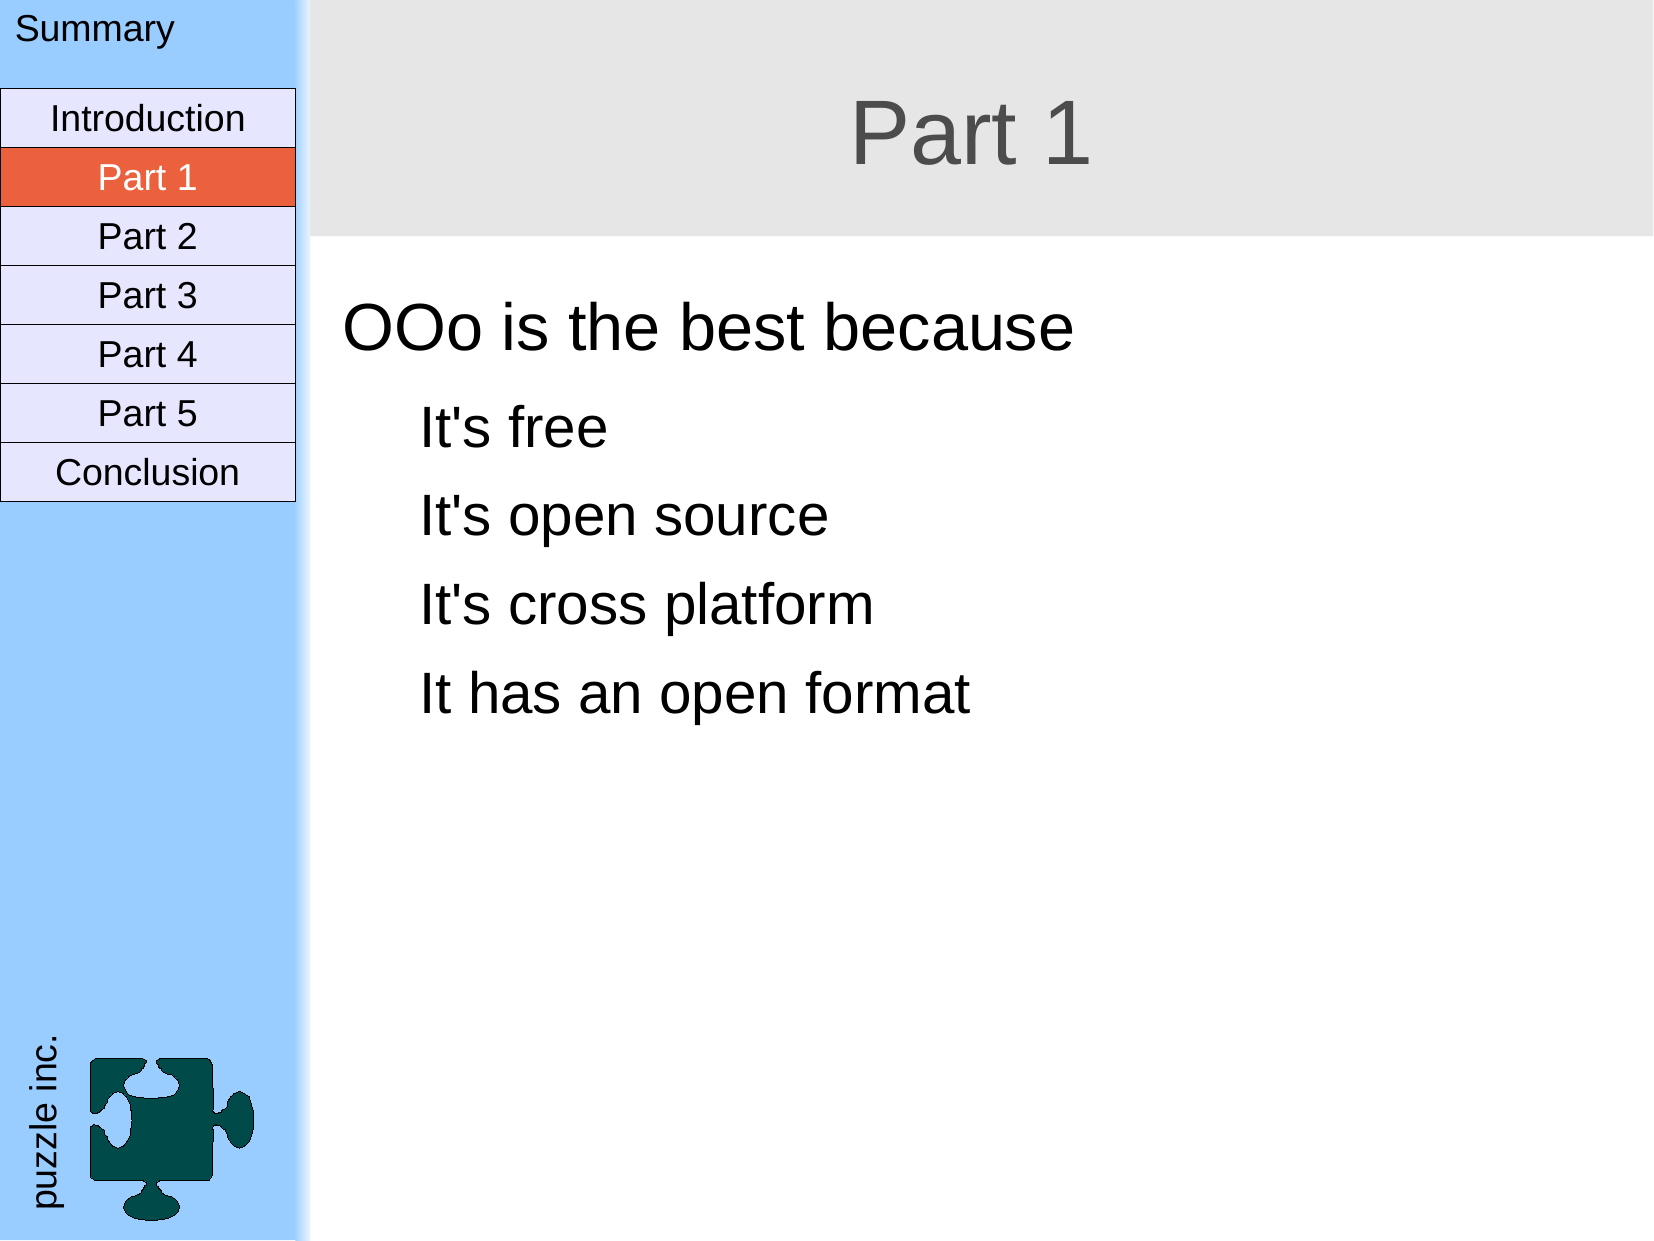

Summary
# Part 1
Introduction
Part 1
Part 2
Part 3
OOo is the best because
It's free
It's open source
It's cross platform
It has an open format
Part 4
Part 5
Conclusion